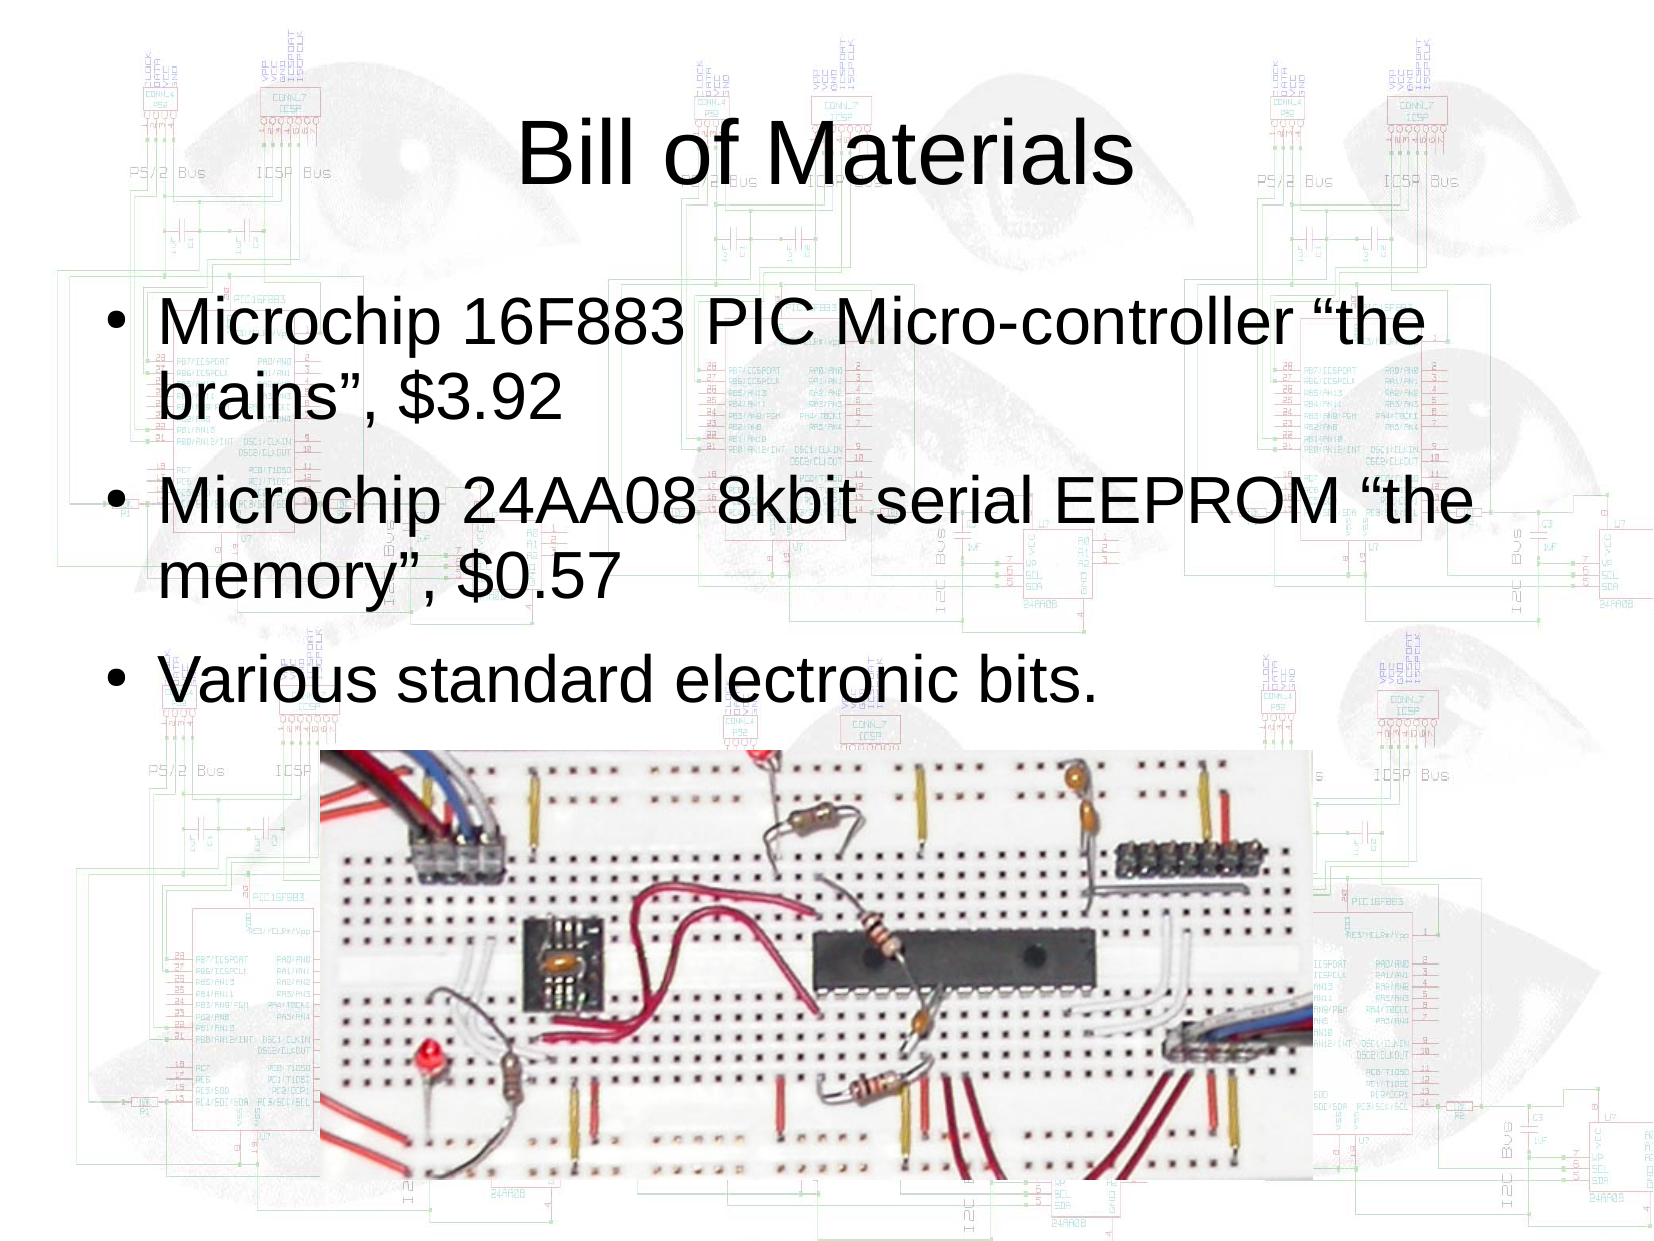

# Bill of Materials
Microchip 16F883 PIC Micro-controller “the brains”, $3.92
Microchip 24AA08 8kbit serial EEPROM “the memory”, $0.57
Various standard electronic bits.